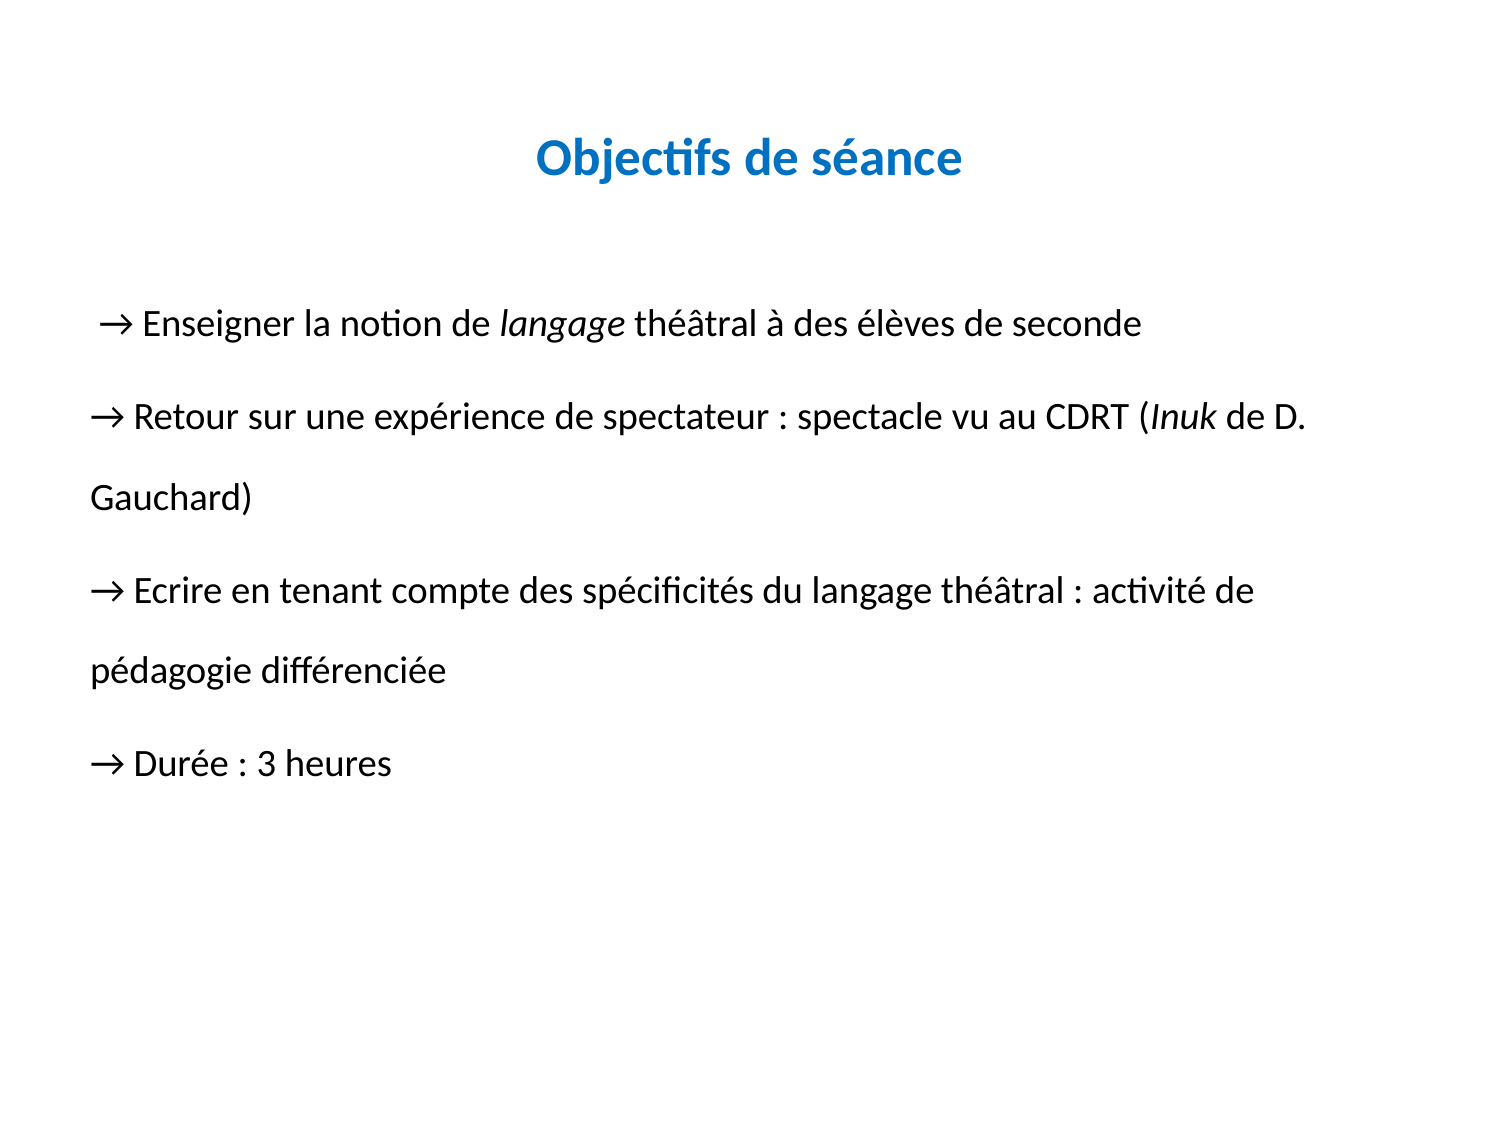

# Objectifs de séance
 → Enseigner la notion de langage théâtral à des élèves de seconde
→ Retour sur une expérience de spectateur : spectacle vu au CDRT (Inuk de D. Gauchard)
→ Ecrire en tenant compte des spécificités du langage théâtral : activité de pédagogie différenciée
→ Durée : 3 heures